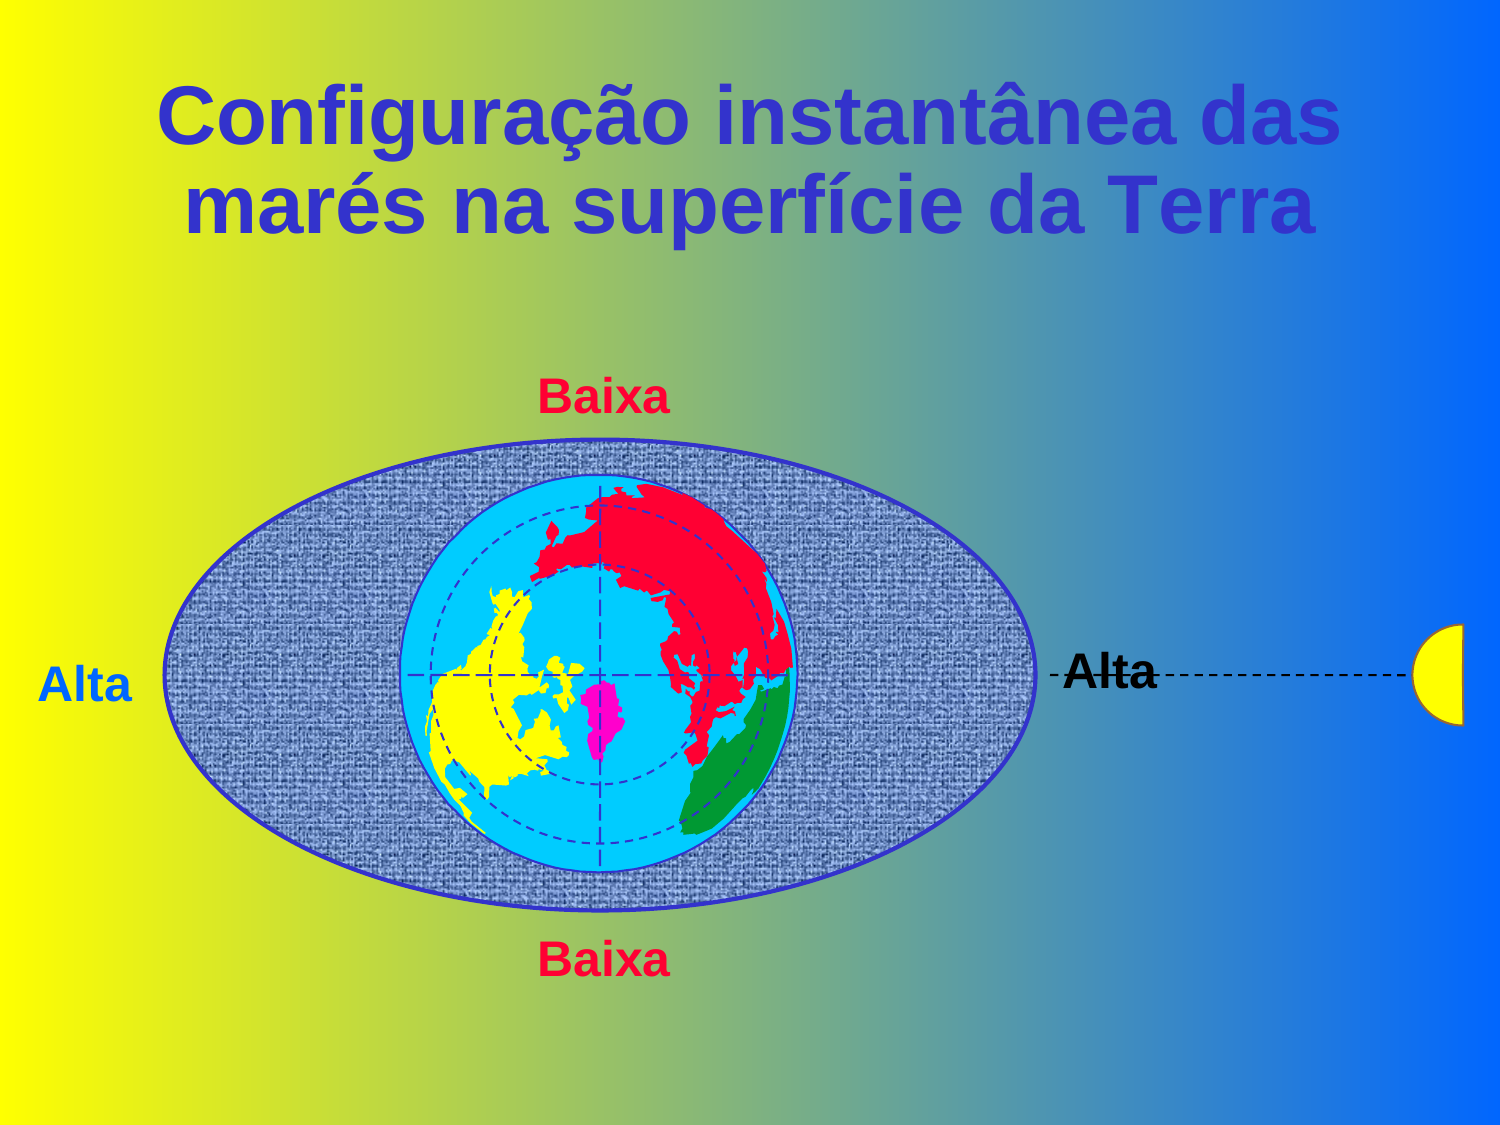

# Configuração instantânea das marés na superfície da Terra
Baixa
Alta
Alta
Baixa